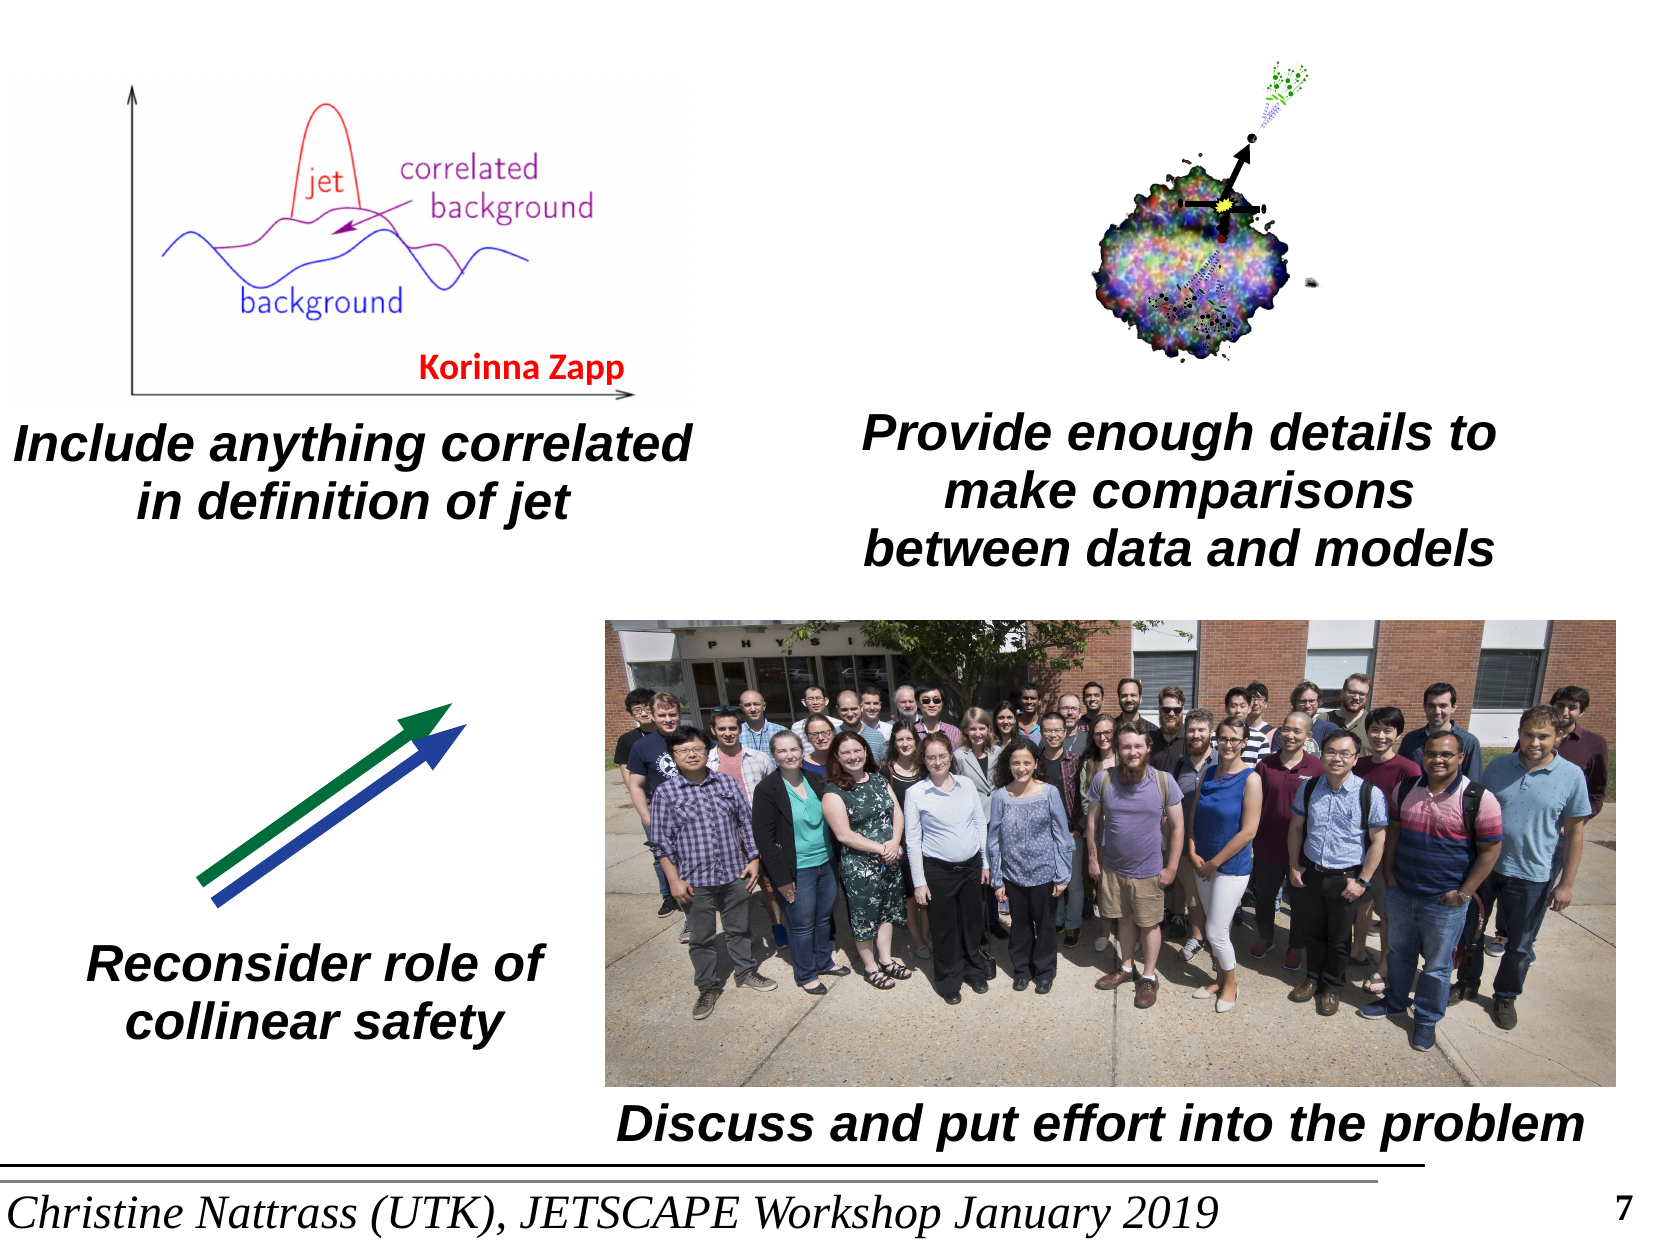

Provide enough details to make comparisons between data and models
Korinna Zapp
Include anything correlated in definition of jet
Reconsider role of collinear safety
Discuss and put effort into the problem